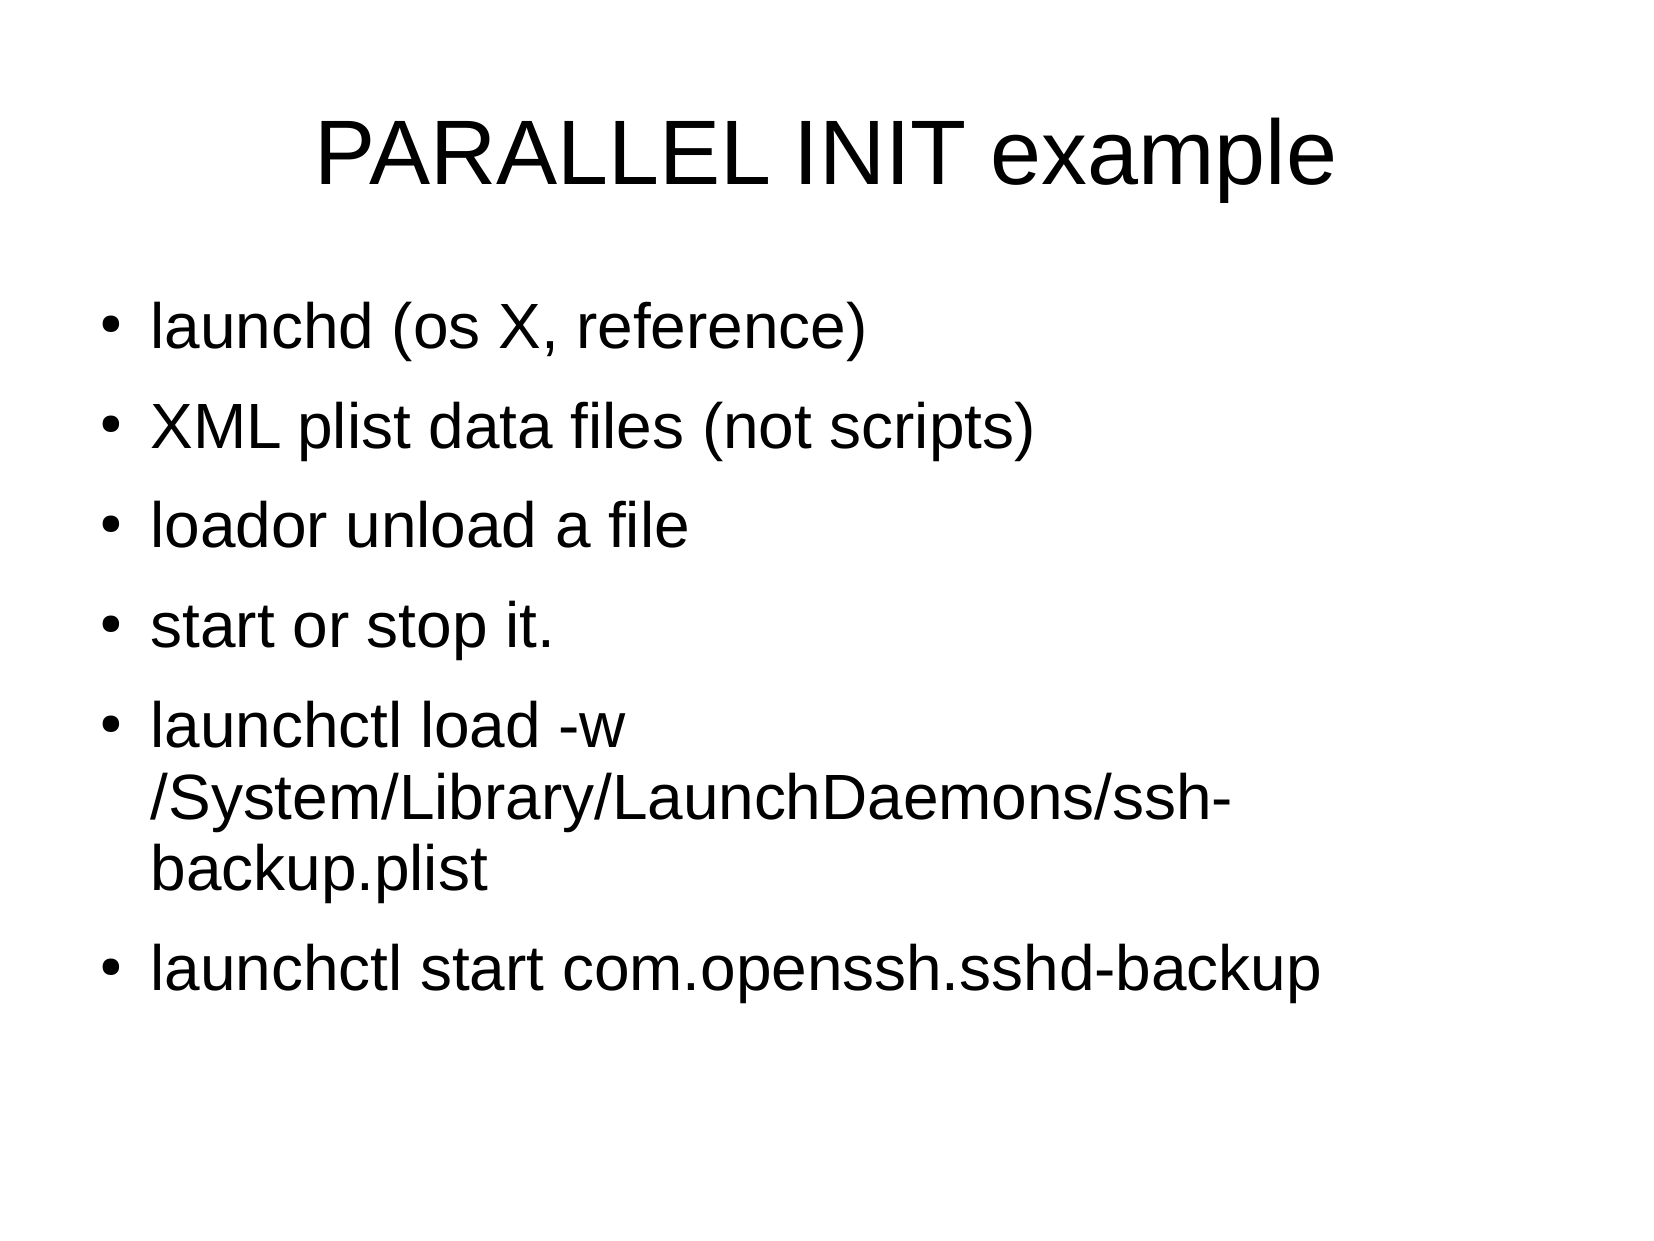

# PARALLEL INIT example
launchd (os X, reference)
XML plist data files (not scripts)
loador unload a file
start or stop it.
launchctl load -w /System/Library/LaunchDaemons/ssh-backup.plist
launchctl start com.openssh.sshd-backup